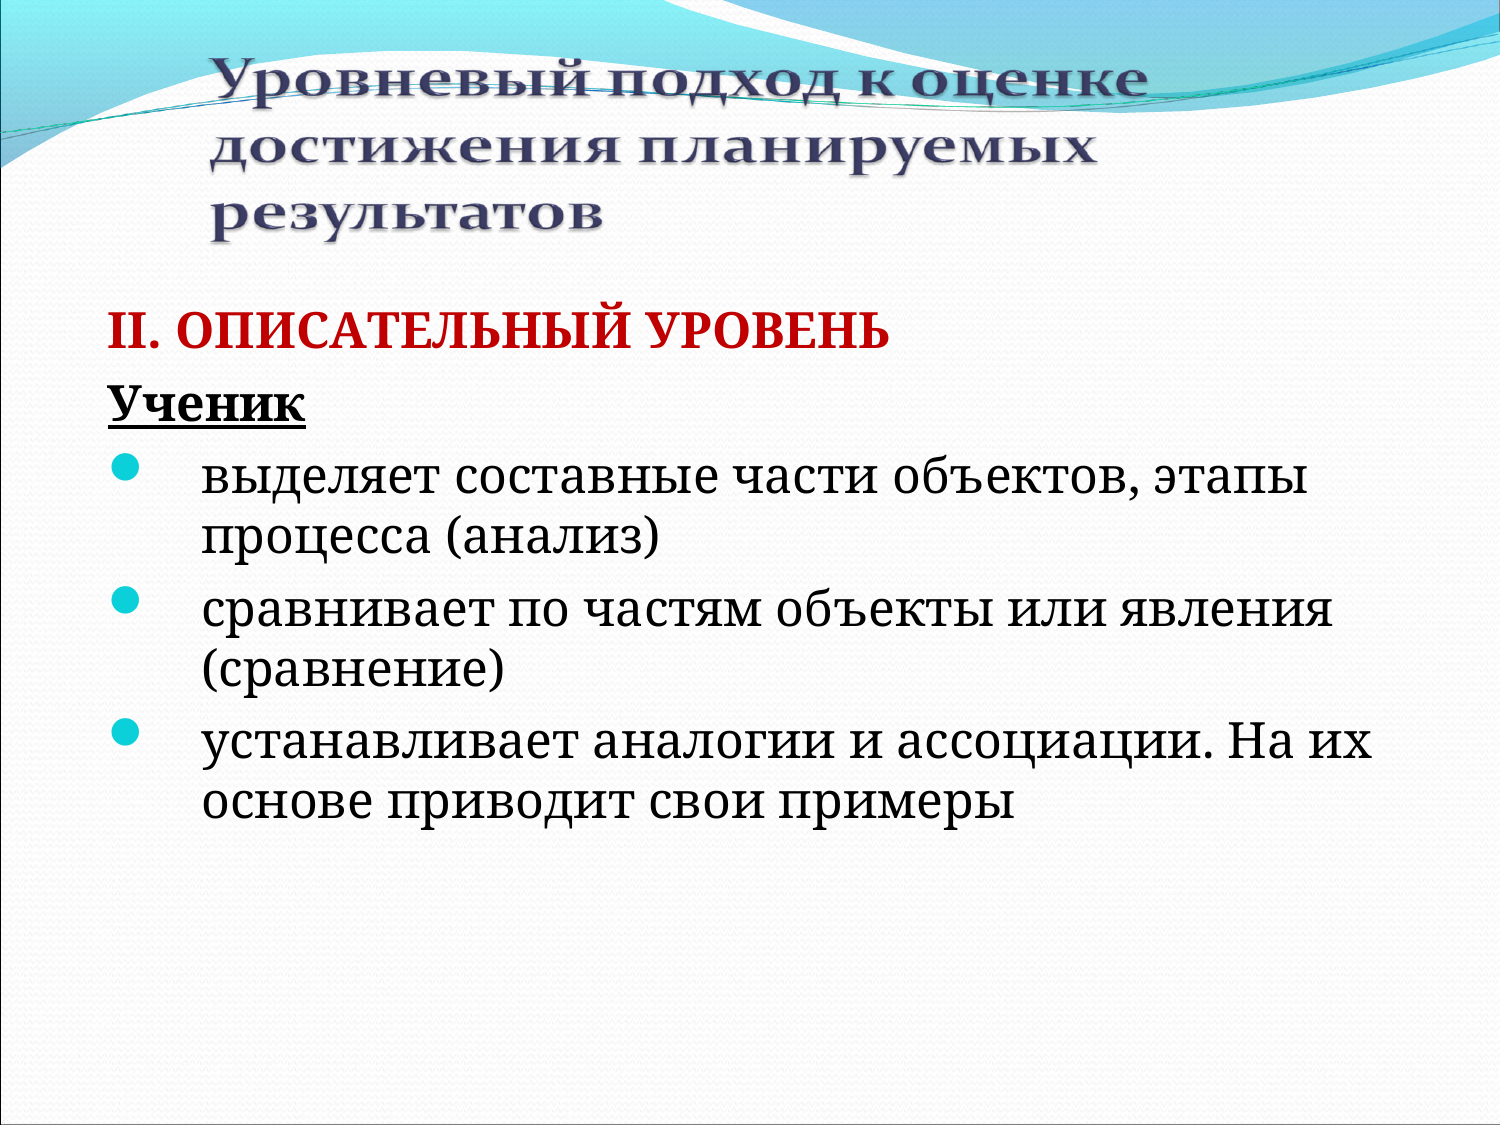

# II. ОПИСАТЕЛЬНЫЙ УРОВЕНЬ
Ученик
выделяет составные части объектов, этапы процесса (анализ)
сравнивает по частям объекты или явления (сравнение)
устанавливает аналогии и ассоциации. На их основе приводит свои примеры